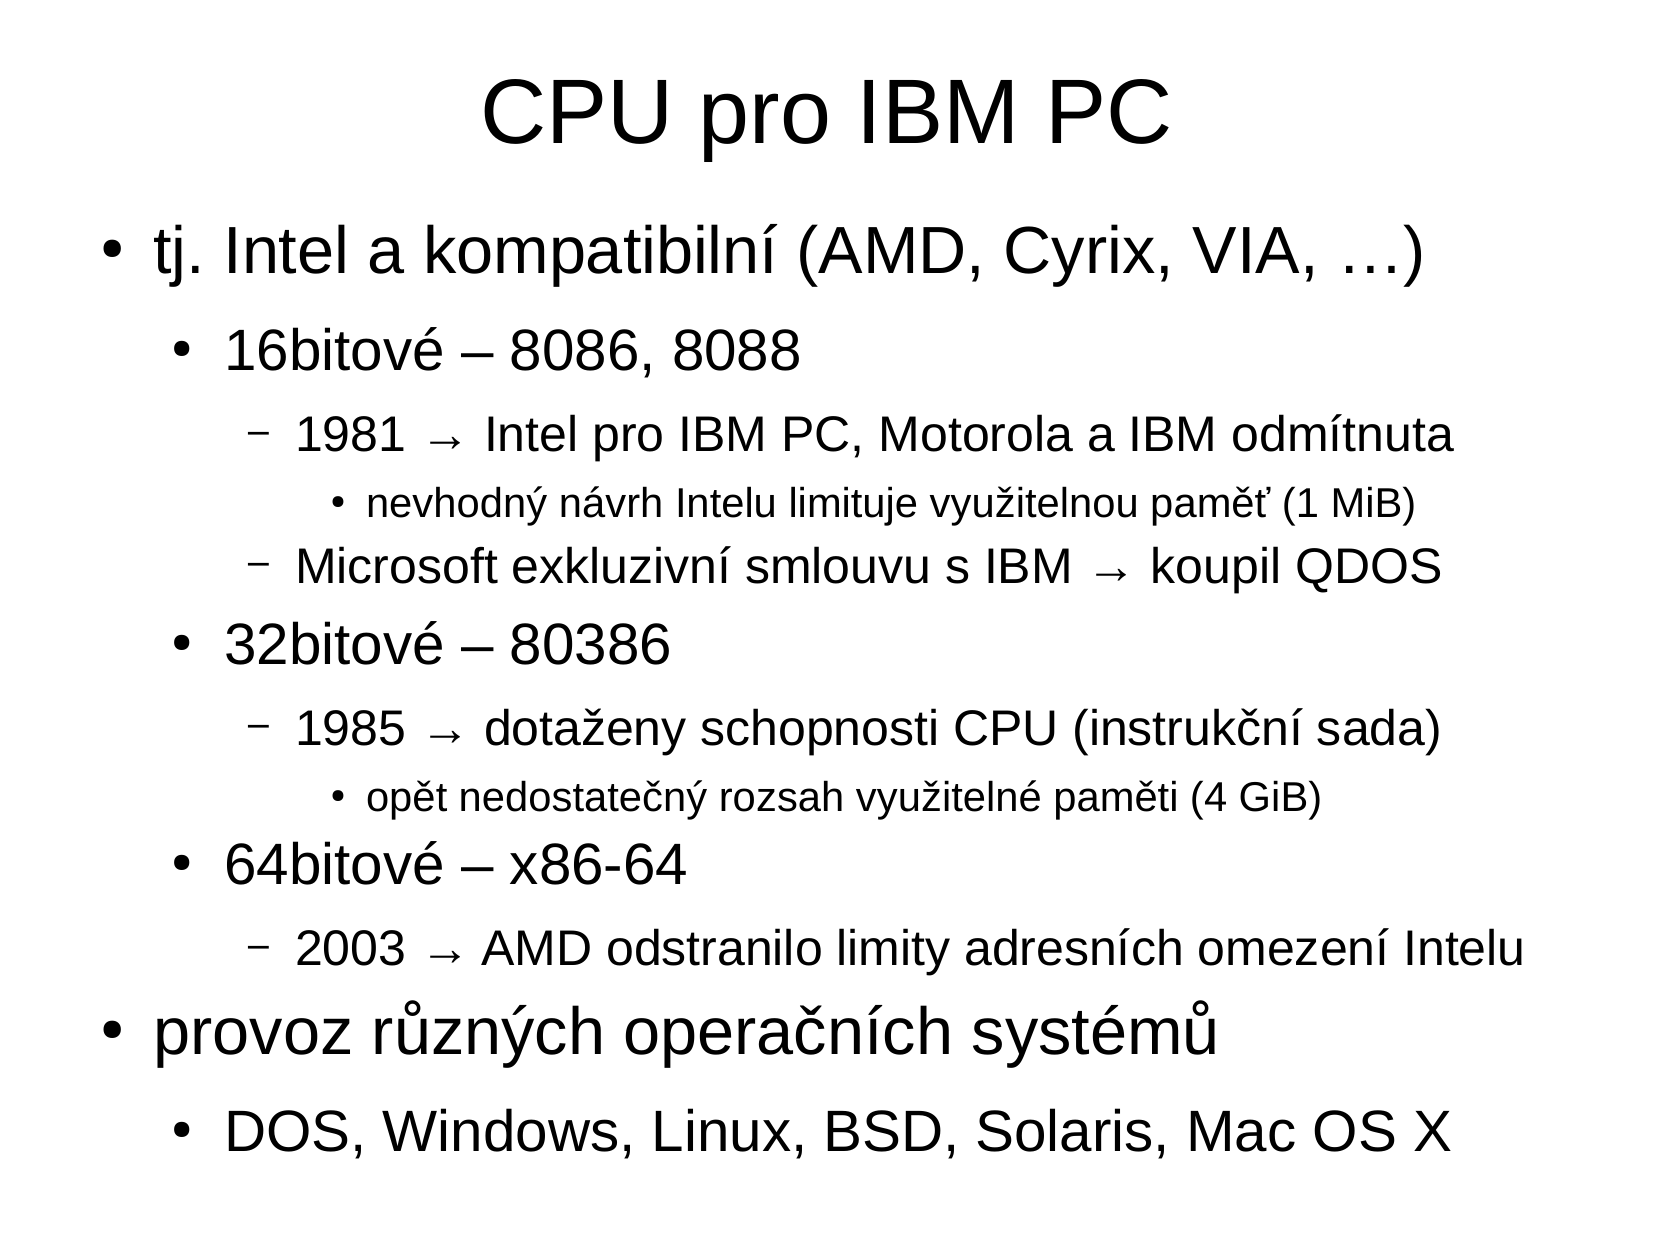

# CPU pro IBM PC
tj. Intel a kompatibilní (AMD, Cyrix, VIA, …)
16bitové – 8086, 8088
1981 → Intel pro IBM PC, Motorola a IBM odmítnuta
nevhodný návrh Intelu limituje využitelnou paměť (1 MiB)
Microsoft exkluzivní smlouvu s IBM → koupil QDOS
32bitové – 80386
1985 → dotaženy schopnosti CPU (instrukční sada)
opět nedostatečný rozsah využitelné paměti (4 GiB)
64bitové – x86-64
2003 → AMD odstranilo limity adresních omezení Intelu
provoz různých operačních systémů
DOS, Windows, Linux, BSD, Solaris, Mac OS X